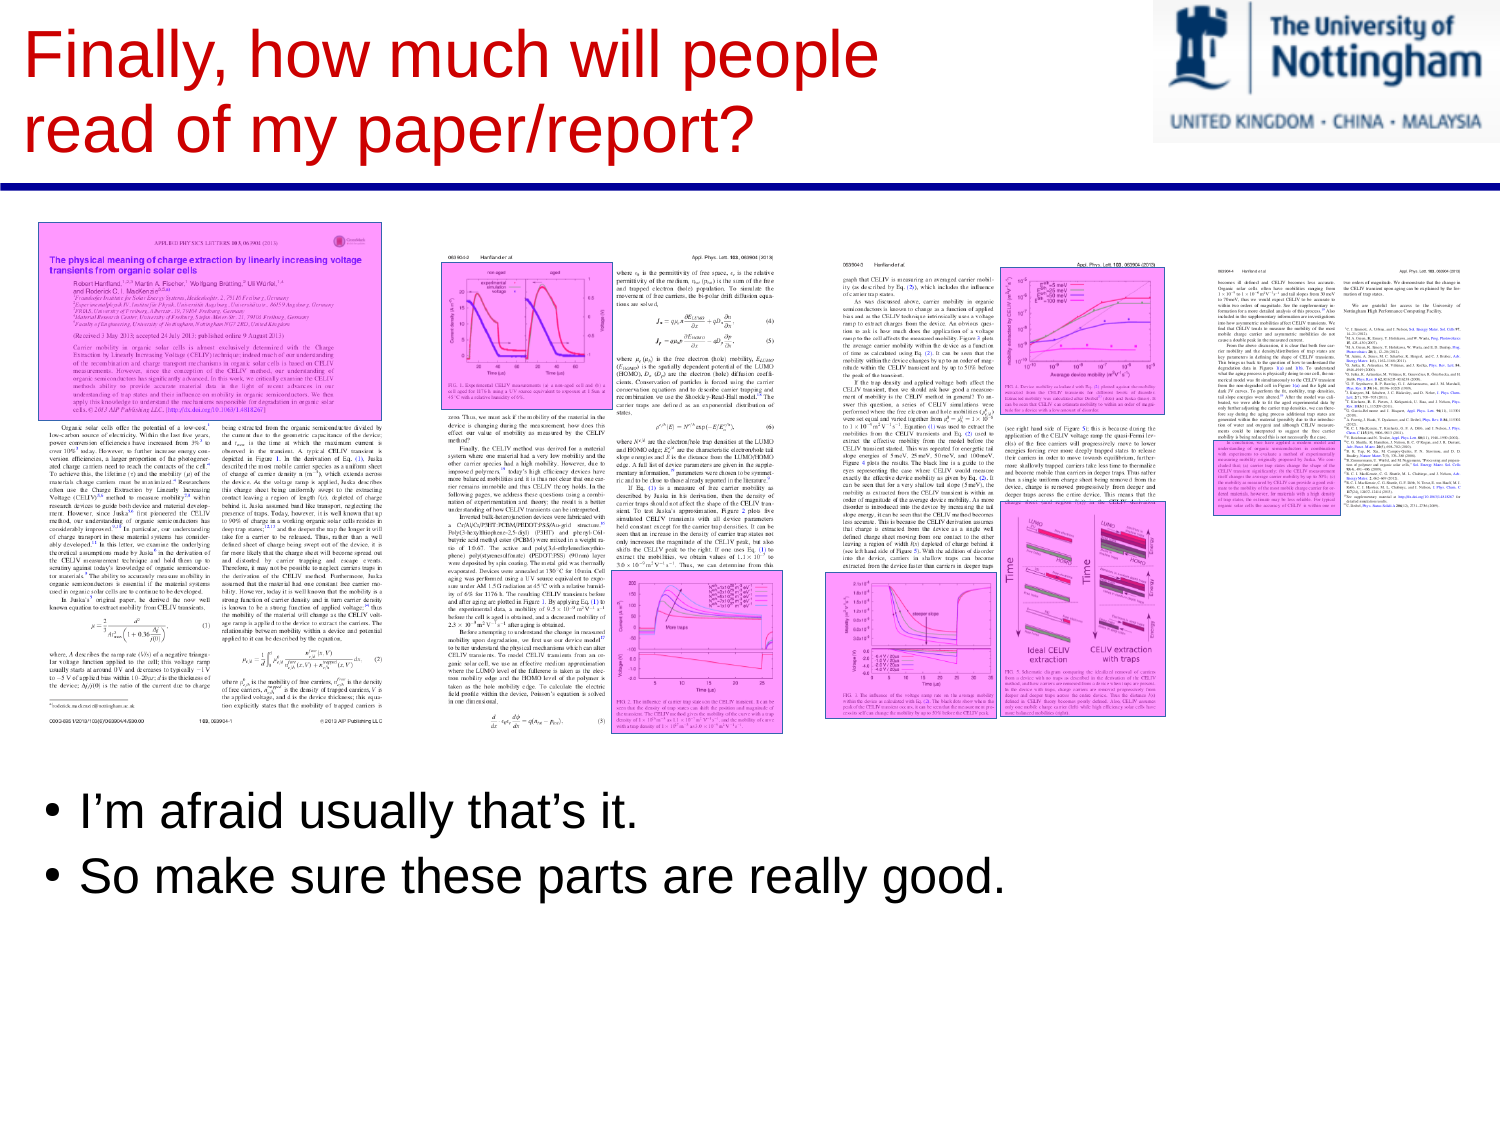

Finally, how much will people read of my paper/report?
I’m afraid usually that’s it.
So make sure these parts are really good.